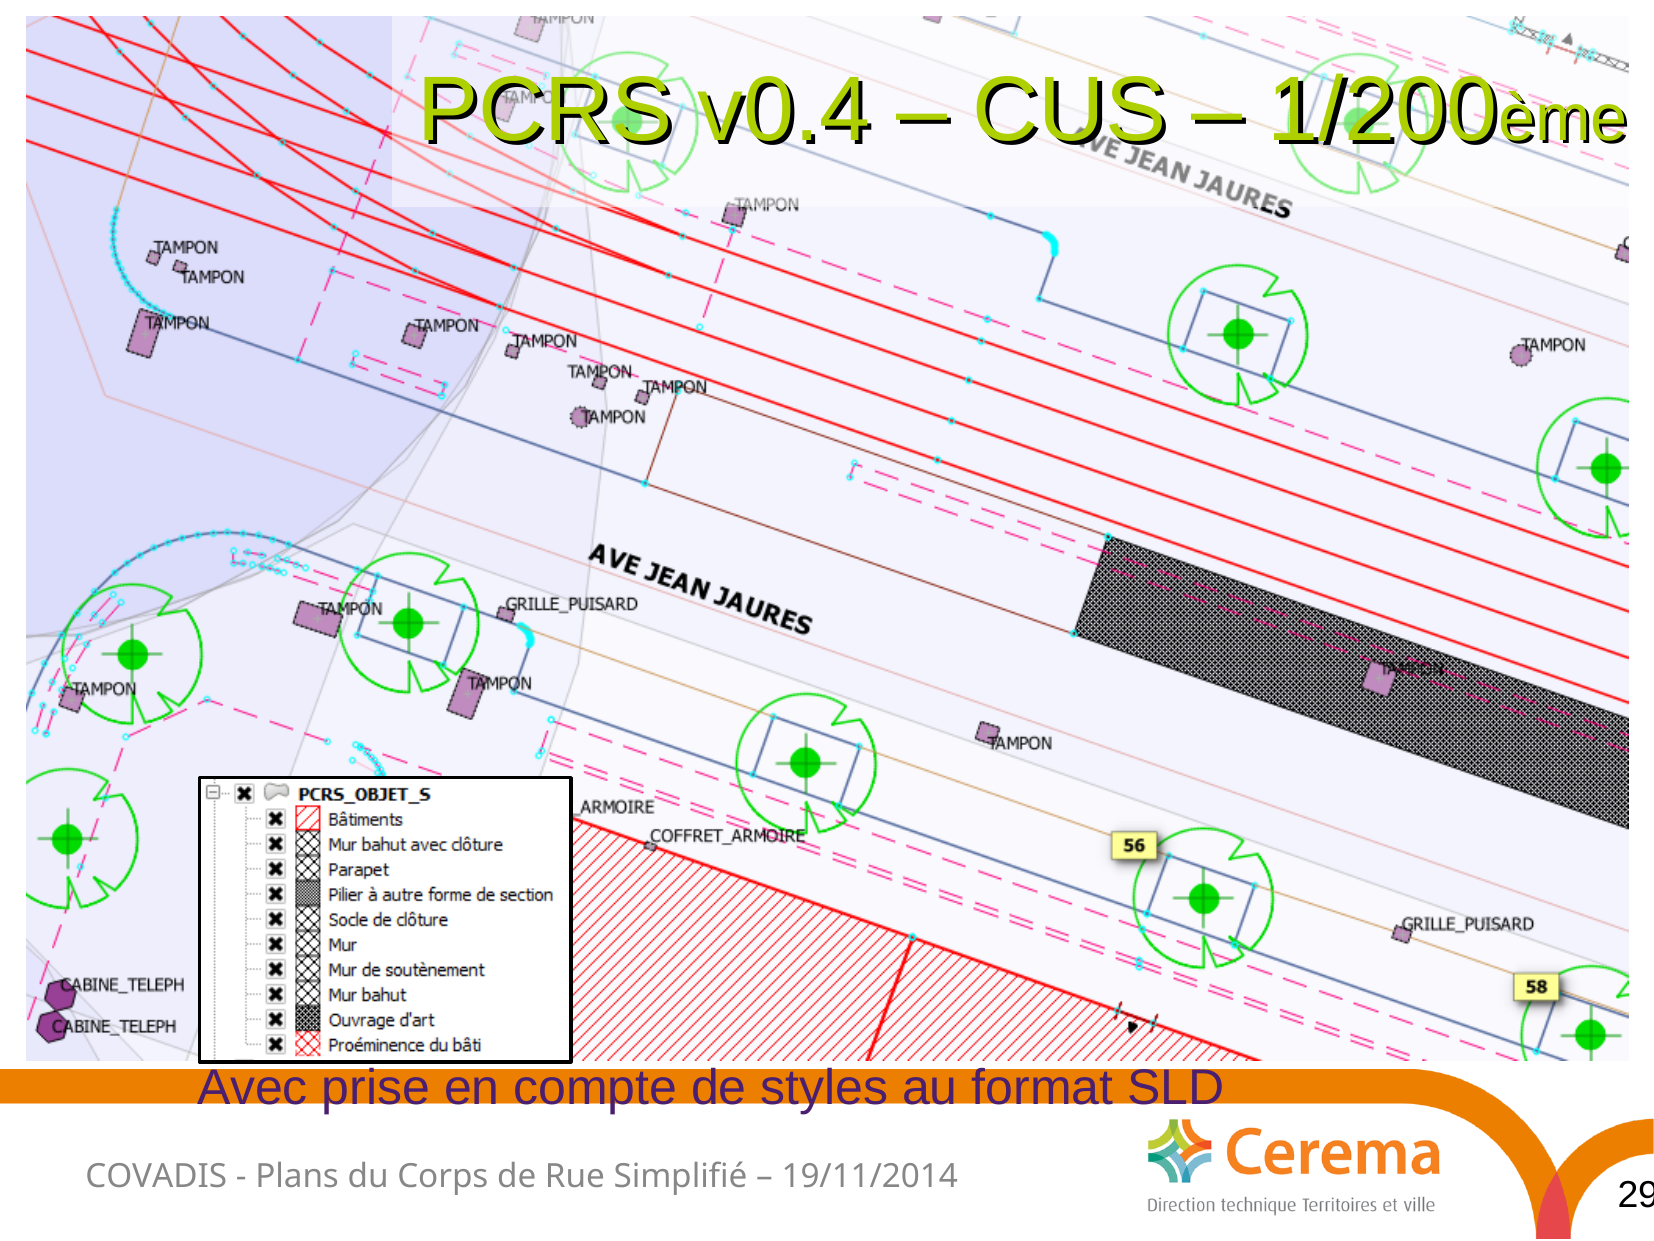

# PCRS v0.4 – CUS – 1/200ème
Avec prise en compte de styles au format SLD